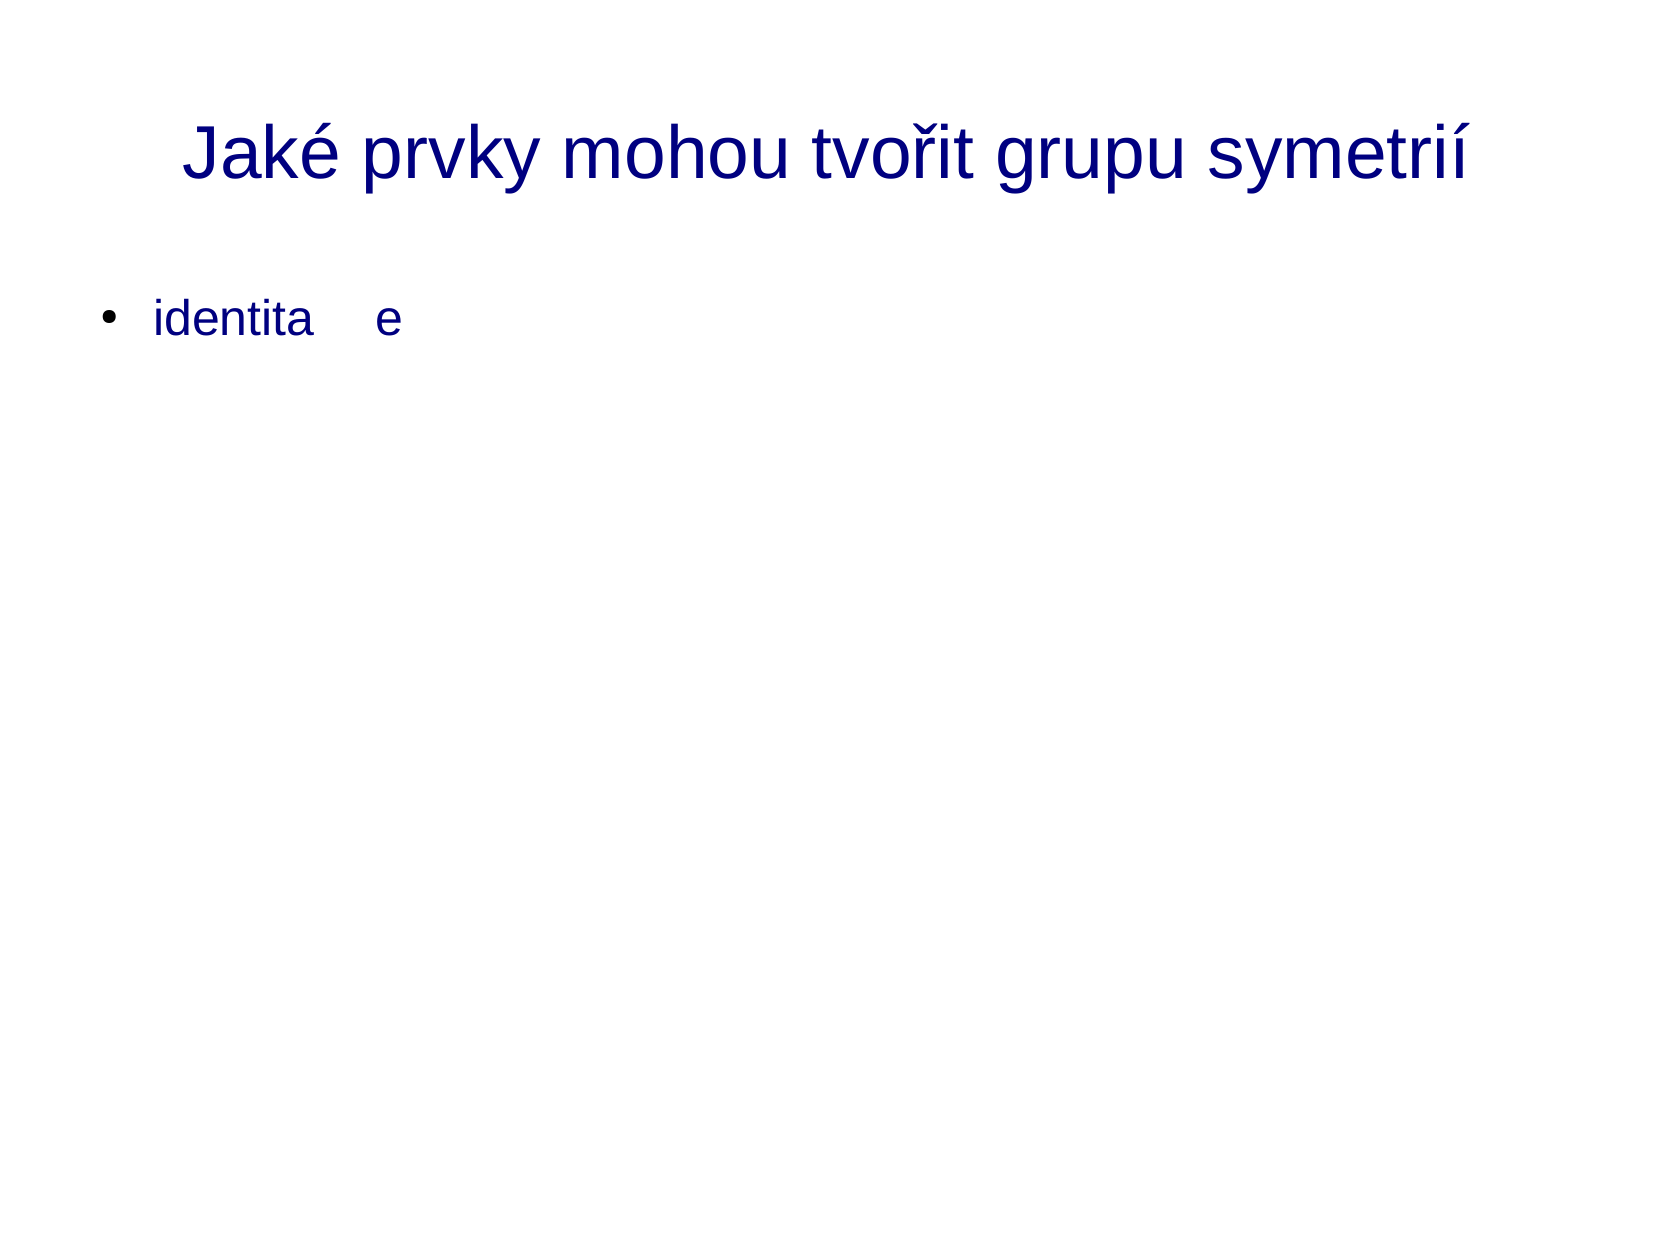

# Jaké prvky mohou tvořit grupu symetrií
identita	e